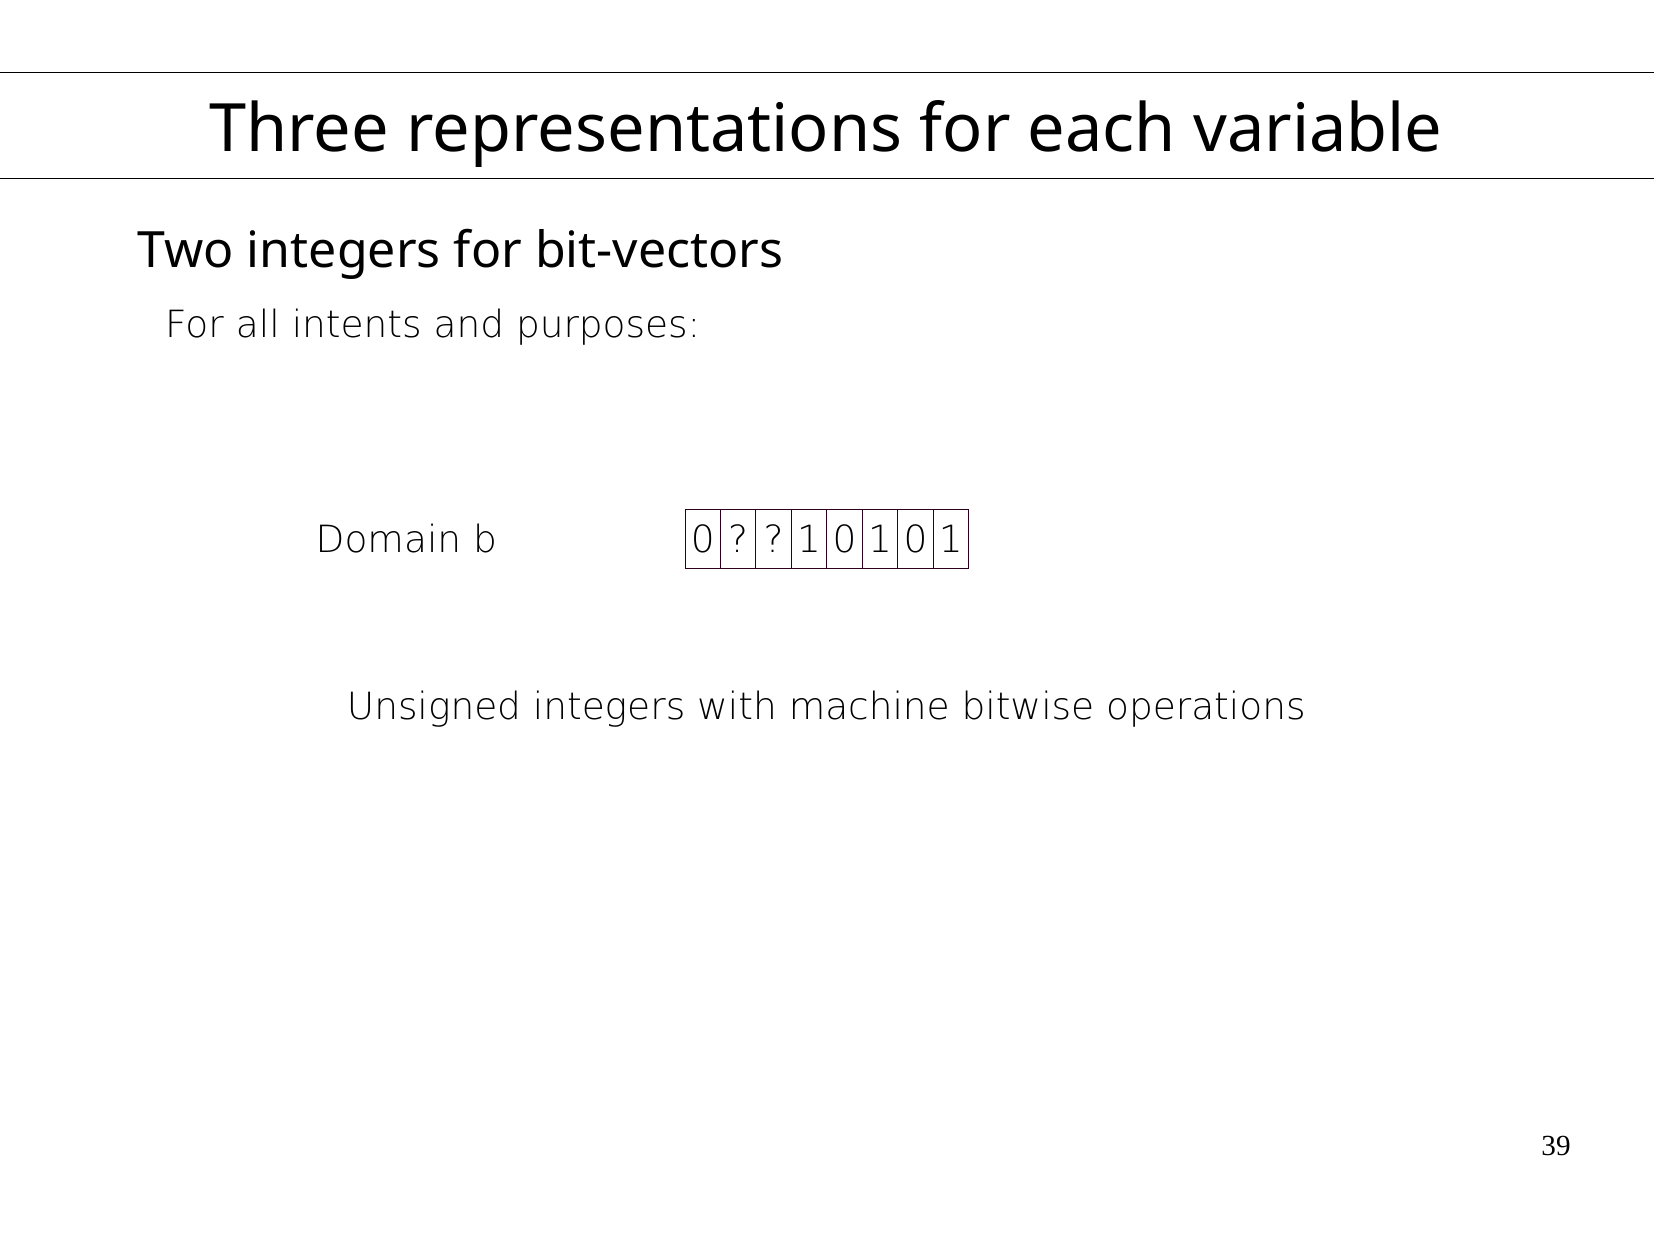

But I will not delve further in the specifities, the paper by Michel and Van Hentenryck spells it out and gives a good idea
From now on, I'll just write question marks, ones and zeroes. But keep in mind all this is done through unsigned integers and bitwise operations
Three representations for each variable
Two integers for bit-vectors
For all intents and purposes:
0
?
?
1
0
1
0
1
Domain b
Unsigned integers with machine bitwise operations
39
for all intents and purposes